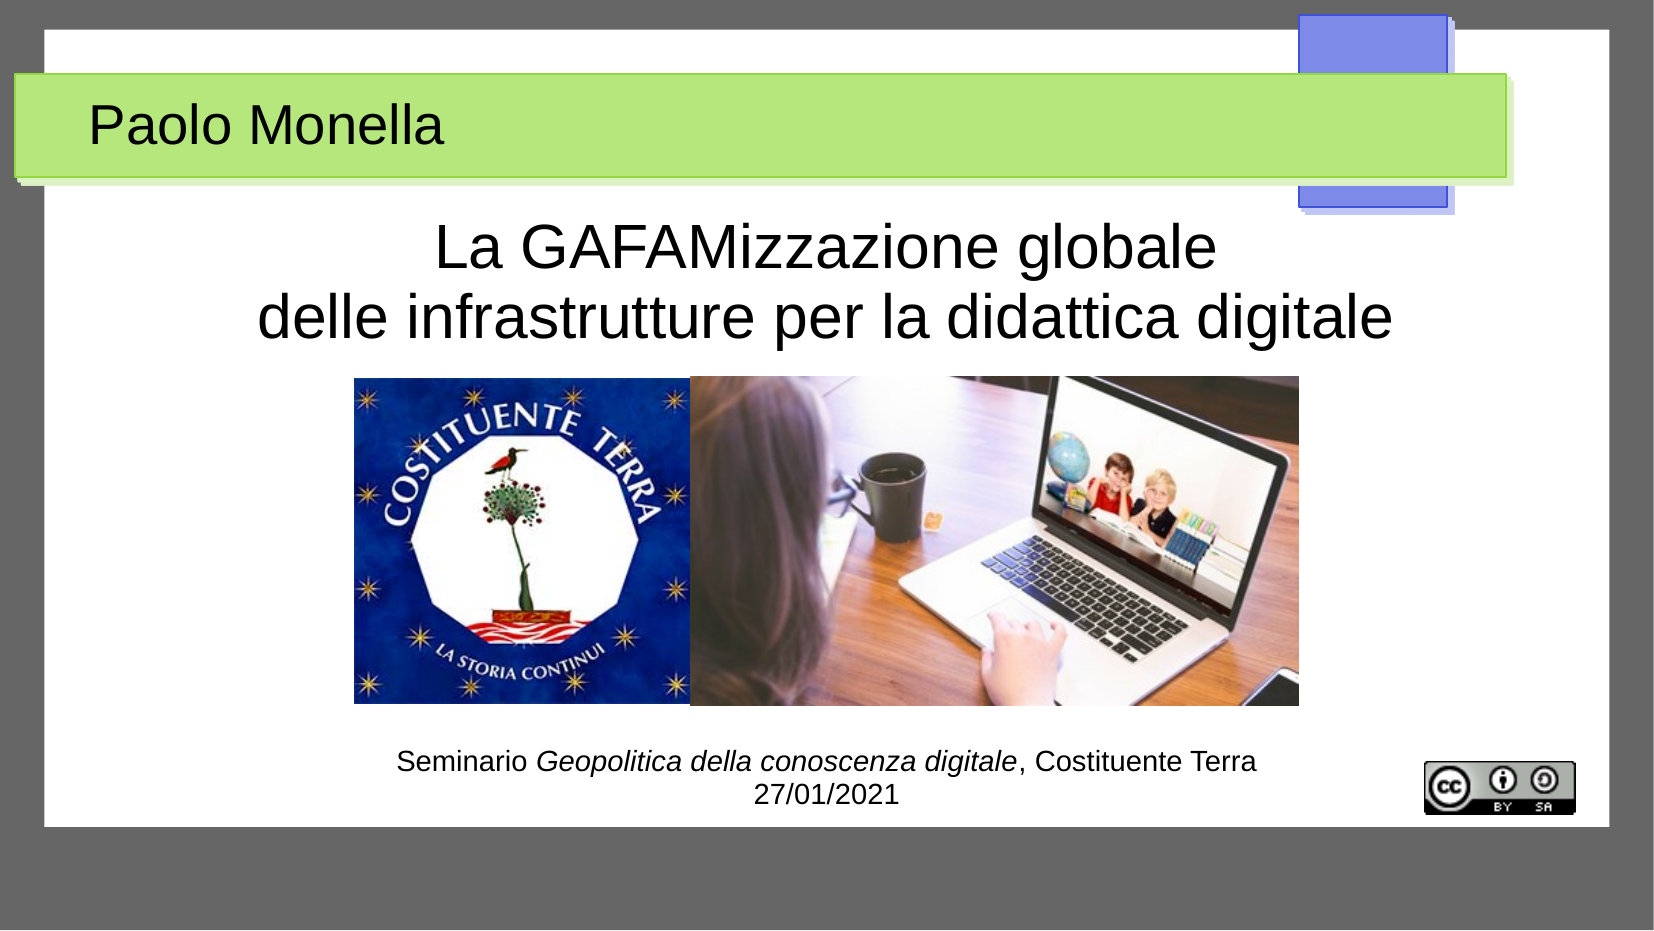

# Paolo Monella
La GAFAMizzazione globale
delle infrastrutture per la didattica digitale
Seminario Geopolitica della conoscenza digitale, Costituente Terra
27/01/2021